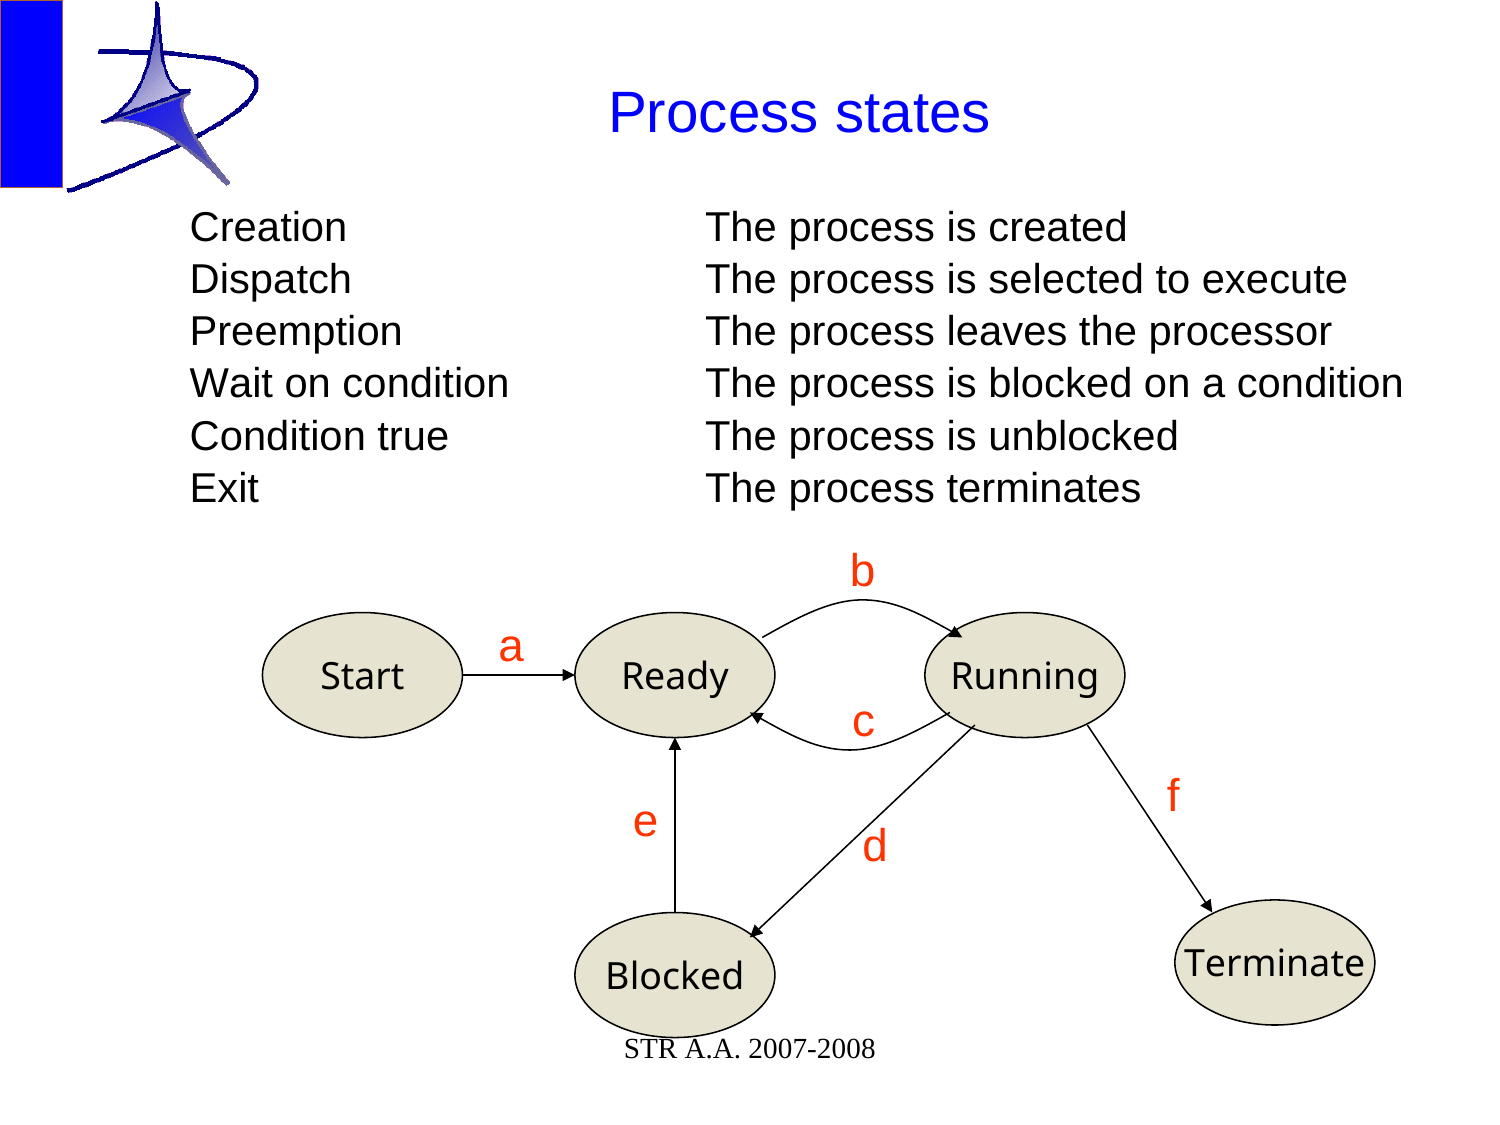

# Process states
Creation	The process is created
Dispatch	The process is selected to execute
Preemption	The process leaves the processor
Wait on condition	The process is blocked on a condition
Condition true	The process is unblocked
Exit	The process terminates
b
Start
a
Ready
Running
c
f
e
d
Terminate
Blocked
STR A.A. 2007-2008